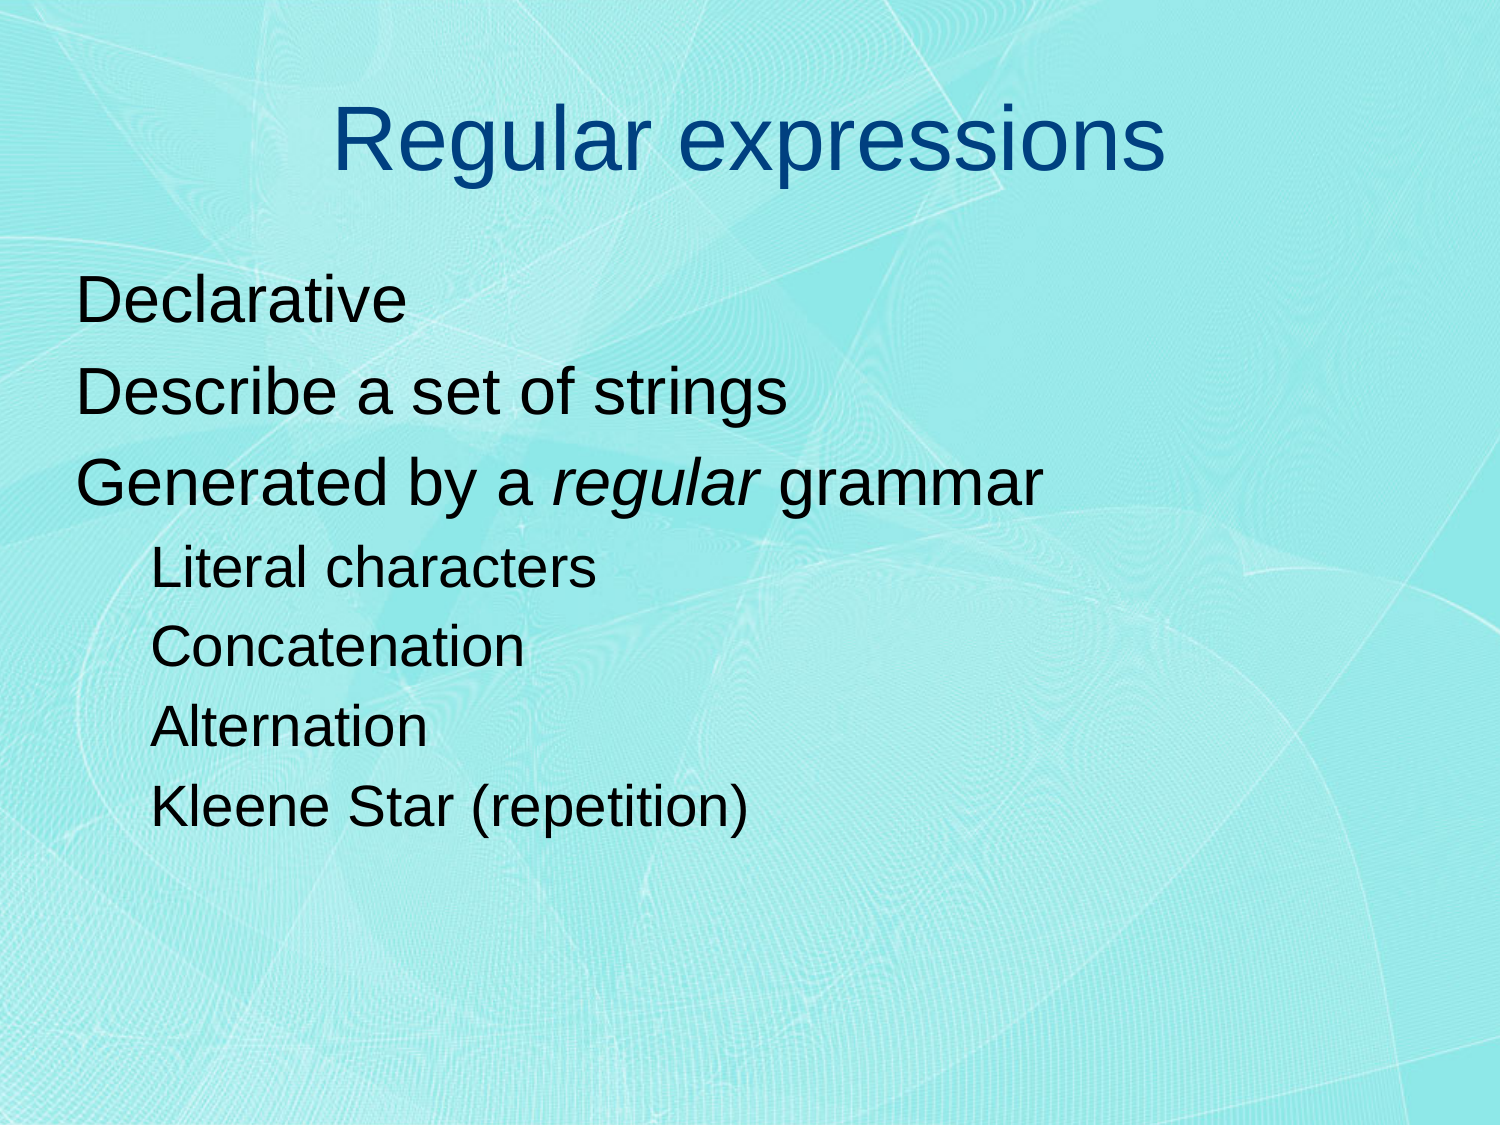

# Regular expressions
Declarative
Describe a set of strings
Generated by a regular grammar
Literal characters
Concatenation
Alternation
Kleene Star (repetition)